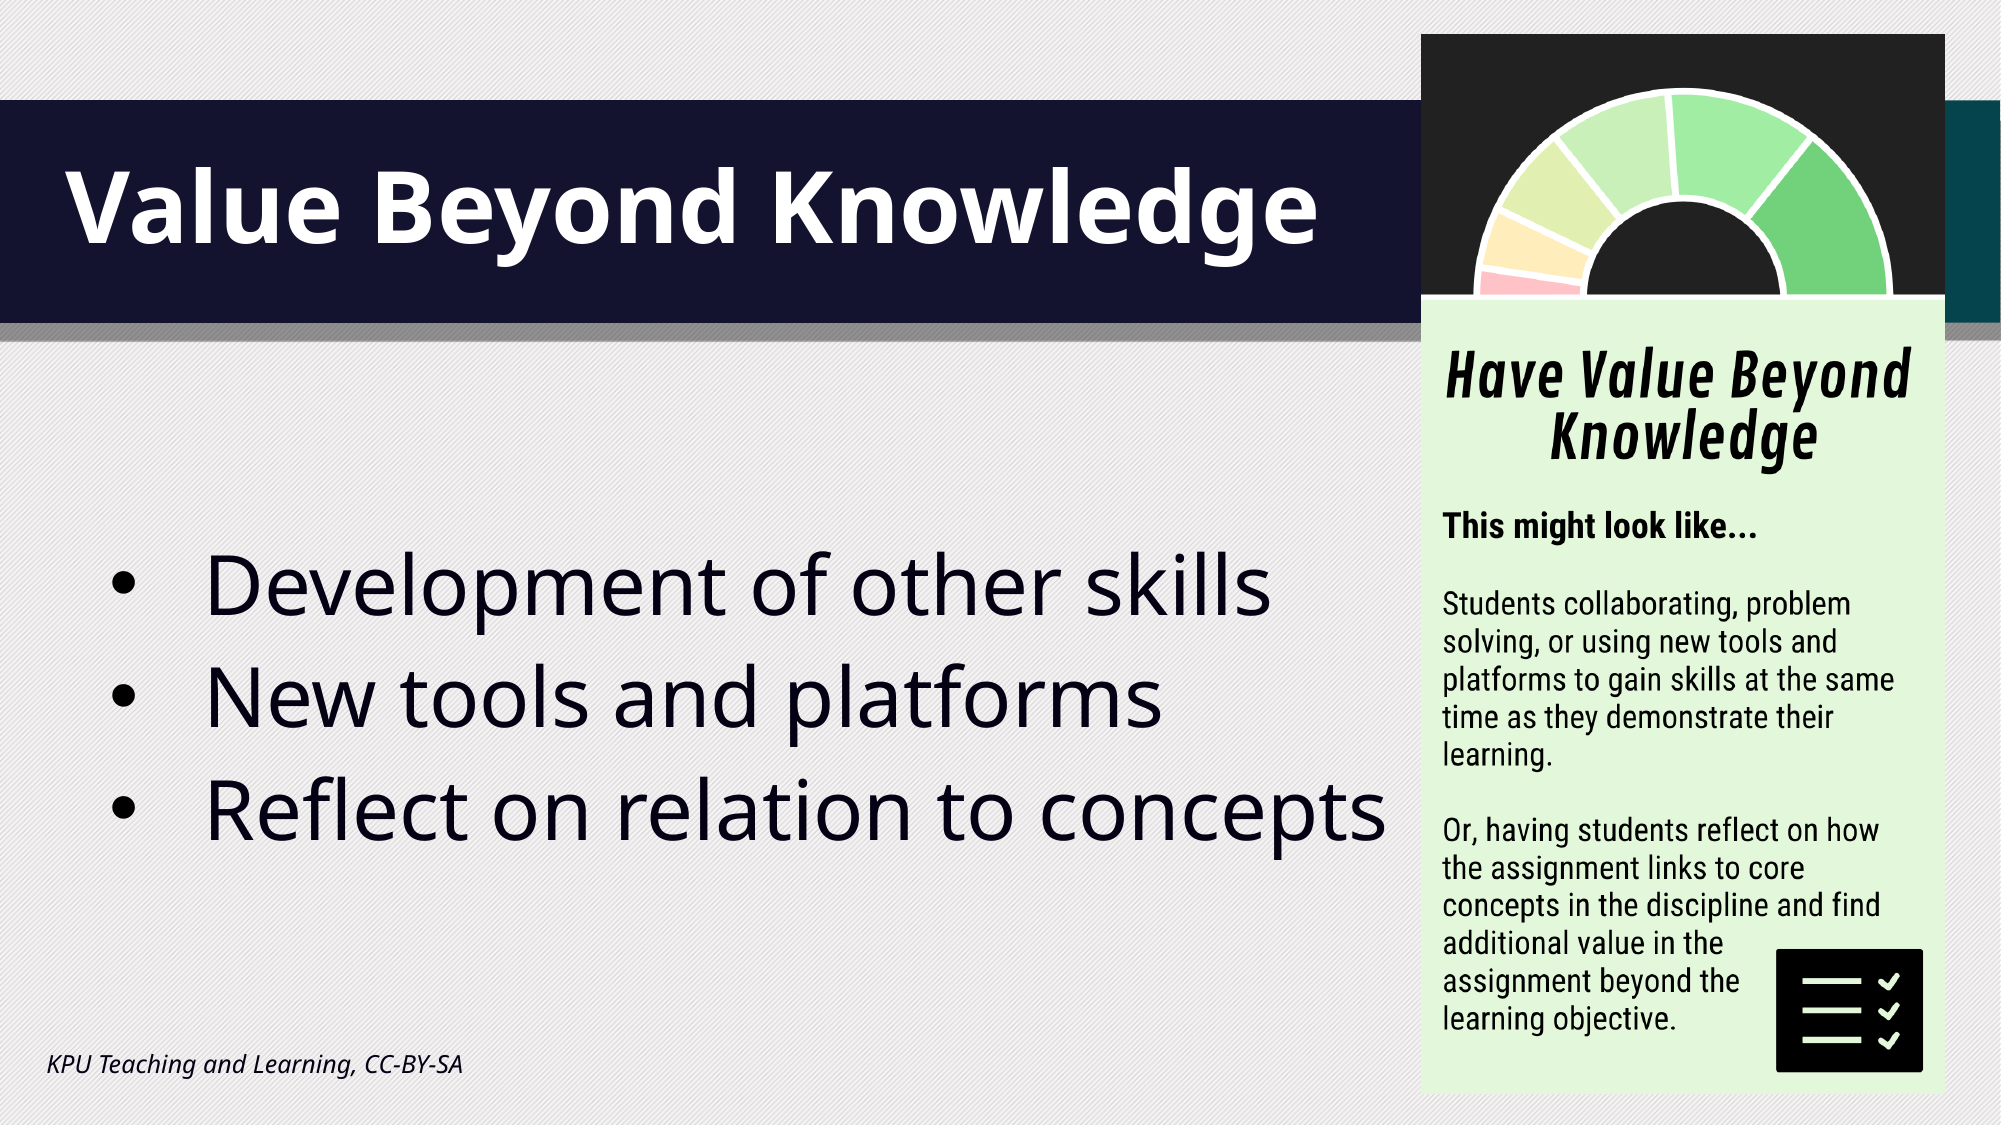

# Value Beyond Knowledge
Development of other skills
New tools and platforms
Reflect on relation to concepts
KPU Teaching and Learning, CC-BY-SA